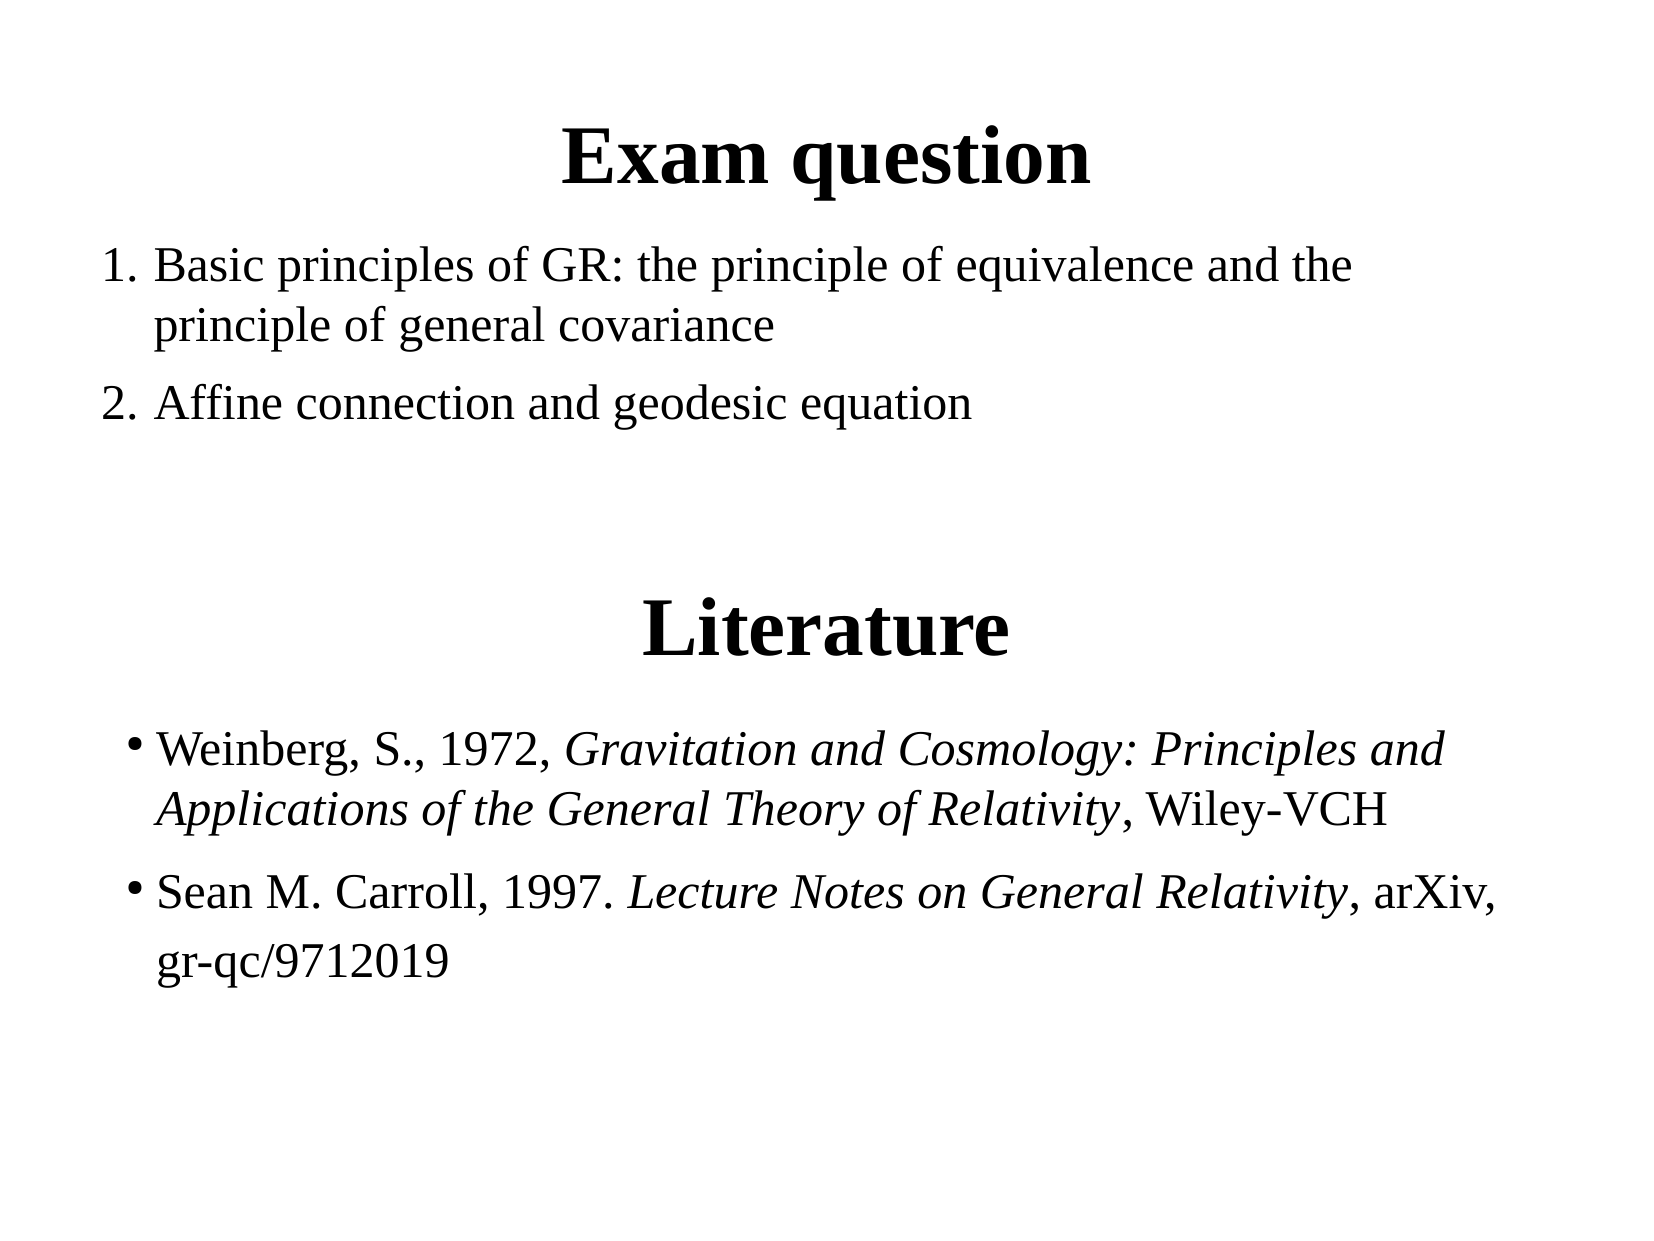

Exam question
Basic principles of GR: the principle of equivalence and the principle of general covariance
Affine connection and geodesic equation
# Literature
Weinberg, S., 1972, Gravitation and Cosmology: Principles and Applications of the General Theory of Relativity, Wiley-VCH
Sean M. Carroll, 1997. Lecture Notes on General Relativity, arXiv, gr-qc/9712019